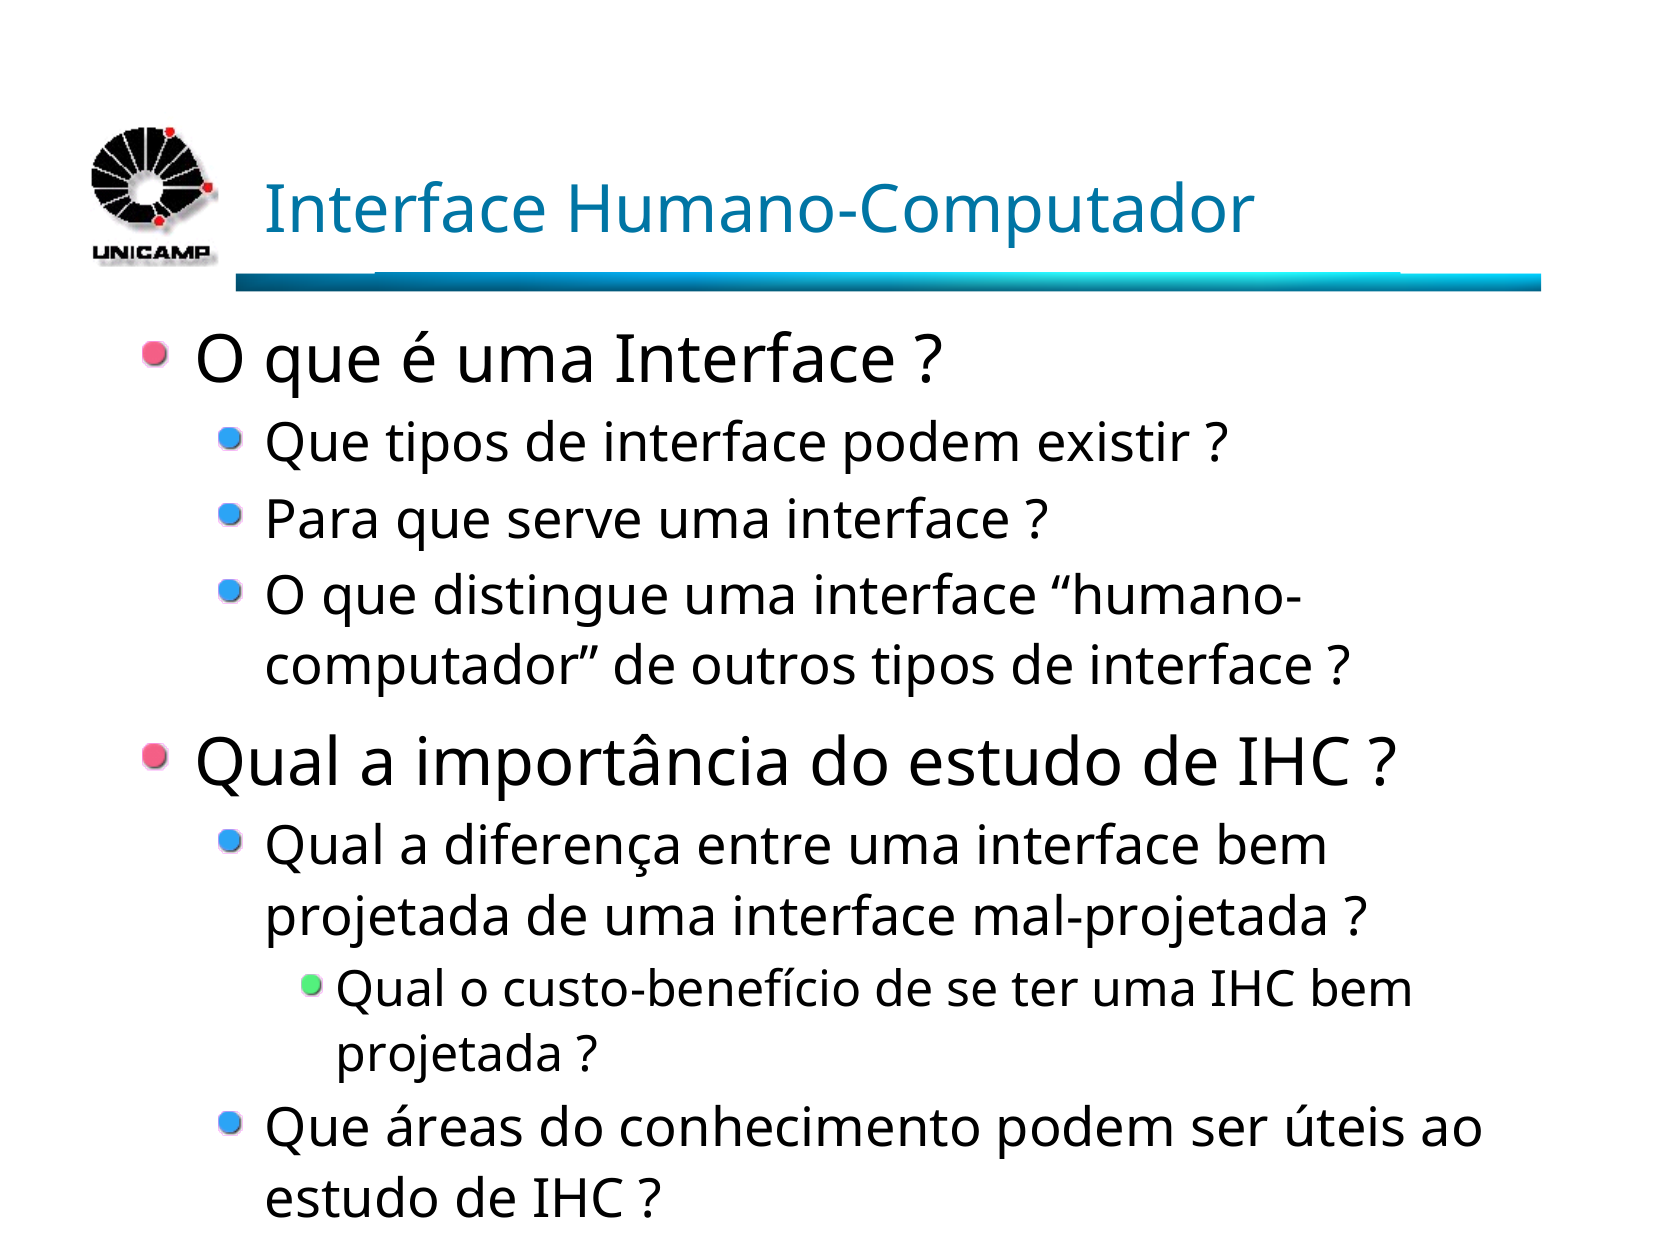

# Interface Humano-Computador
O que é uma Interface ?
Que tipos de interface podem existir ?
Para que serve uma interface ?
O que distingue uma interface “humano-computador” de outros tipos de interface ?
Qual a importância do estudo de IHC ?
Qual a diferença entre uma interface bem projetada de uma interface mal-projetada ?
Qual o custo-benefício de se ter uma IHC bem projetada ?
Que áreas do conhecimento podem ser úteis ao estudo de IHC ?